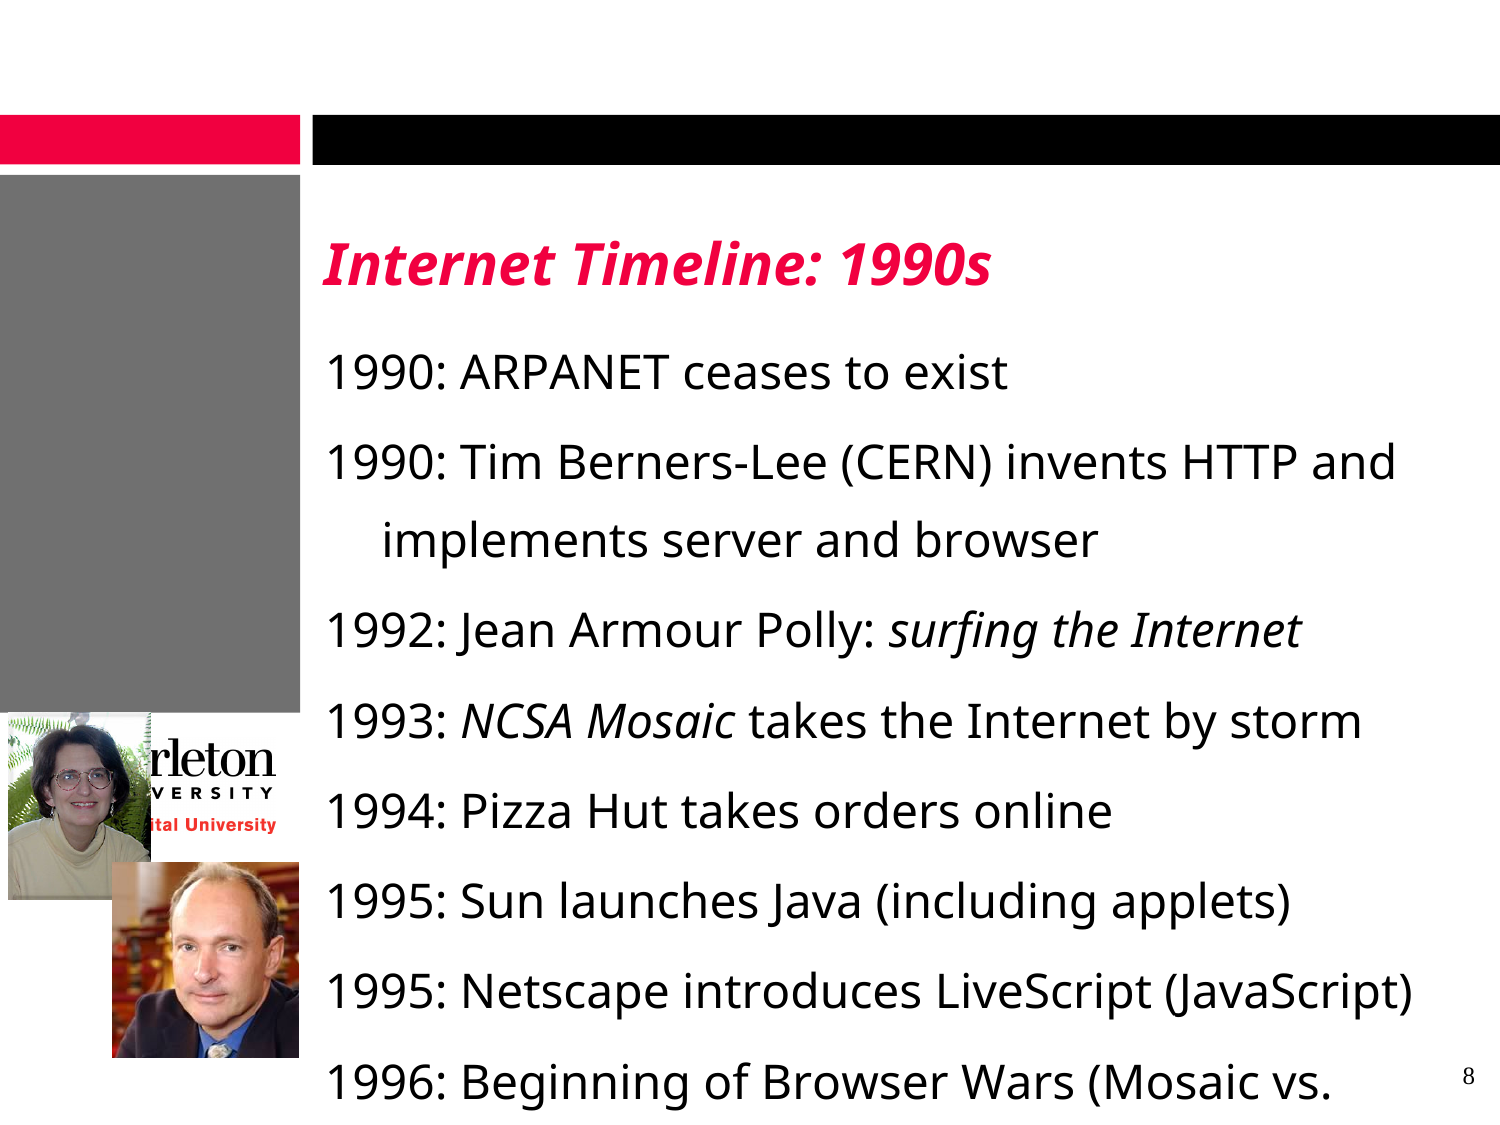

# Internet Timeline: 1990s
1990: ARPANET ceases to exist
1990: Tim Berners-Lee (CERN) invents HTTP and implements server and browser
1992: Jean Armour Polly: surfing the Internet
1993: NCSA Mosaic takes the Internet by storm
1994: Pizza Hut takes orders online
1995: Sun launches Java (including applets)
1995: Netscape introduces LiveScript (JavaScript)
1996: Beginning of Browser Wars (Mosaic vs. Netscape then later Netscape vs. Microsoft)
8